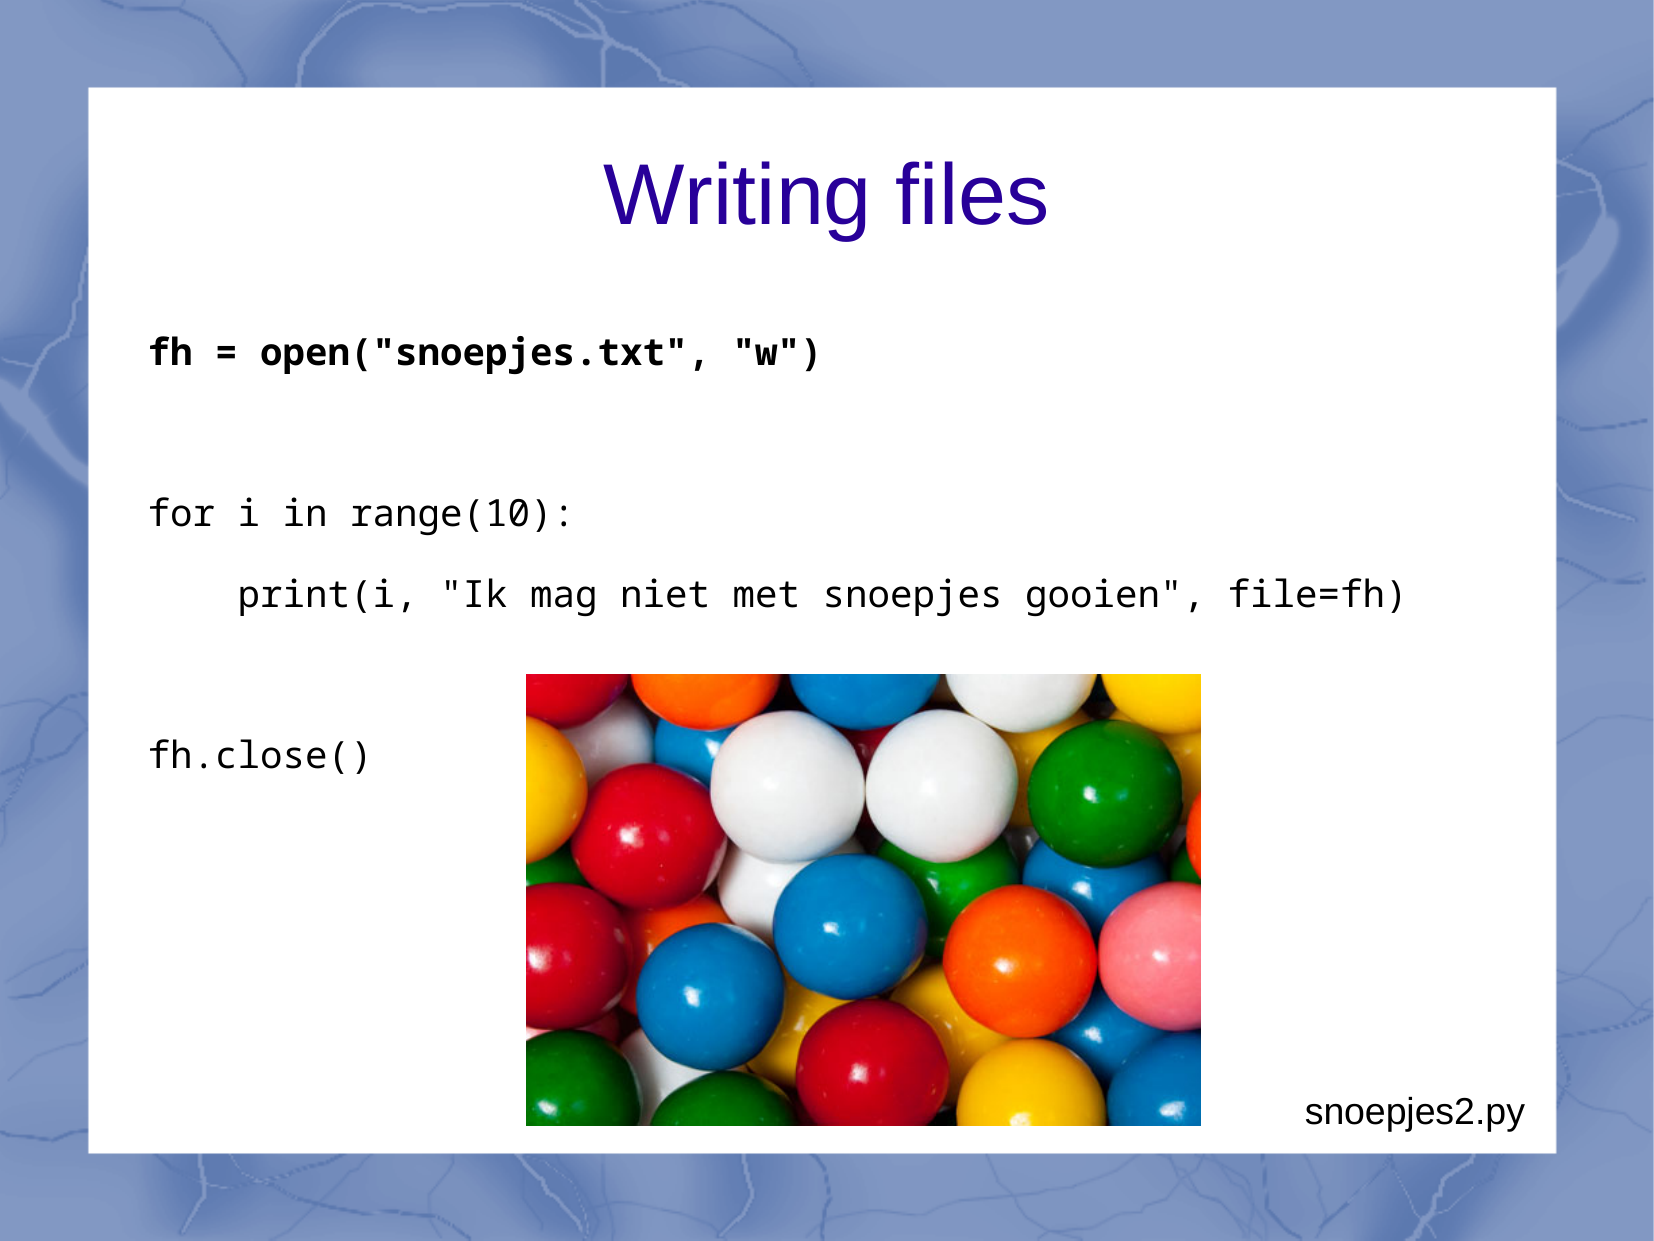

# Writing files
fh = open("snoepjes.txt", "w")
for i in range(10):
 print(i, "Ik mag niet met snoepjes gooien", file=fh)
fh.close()
snoepjes2.py